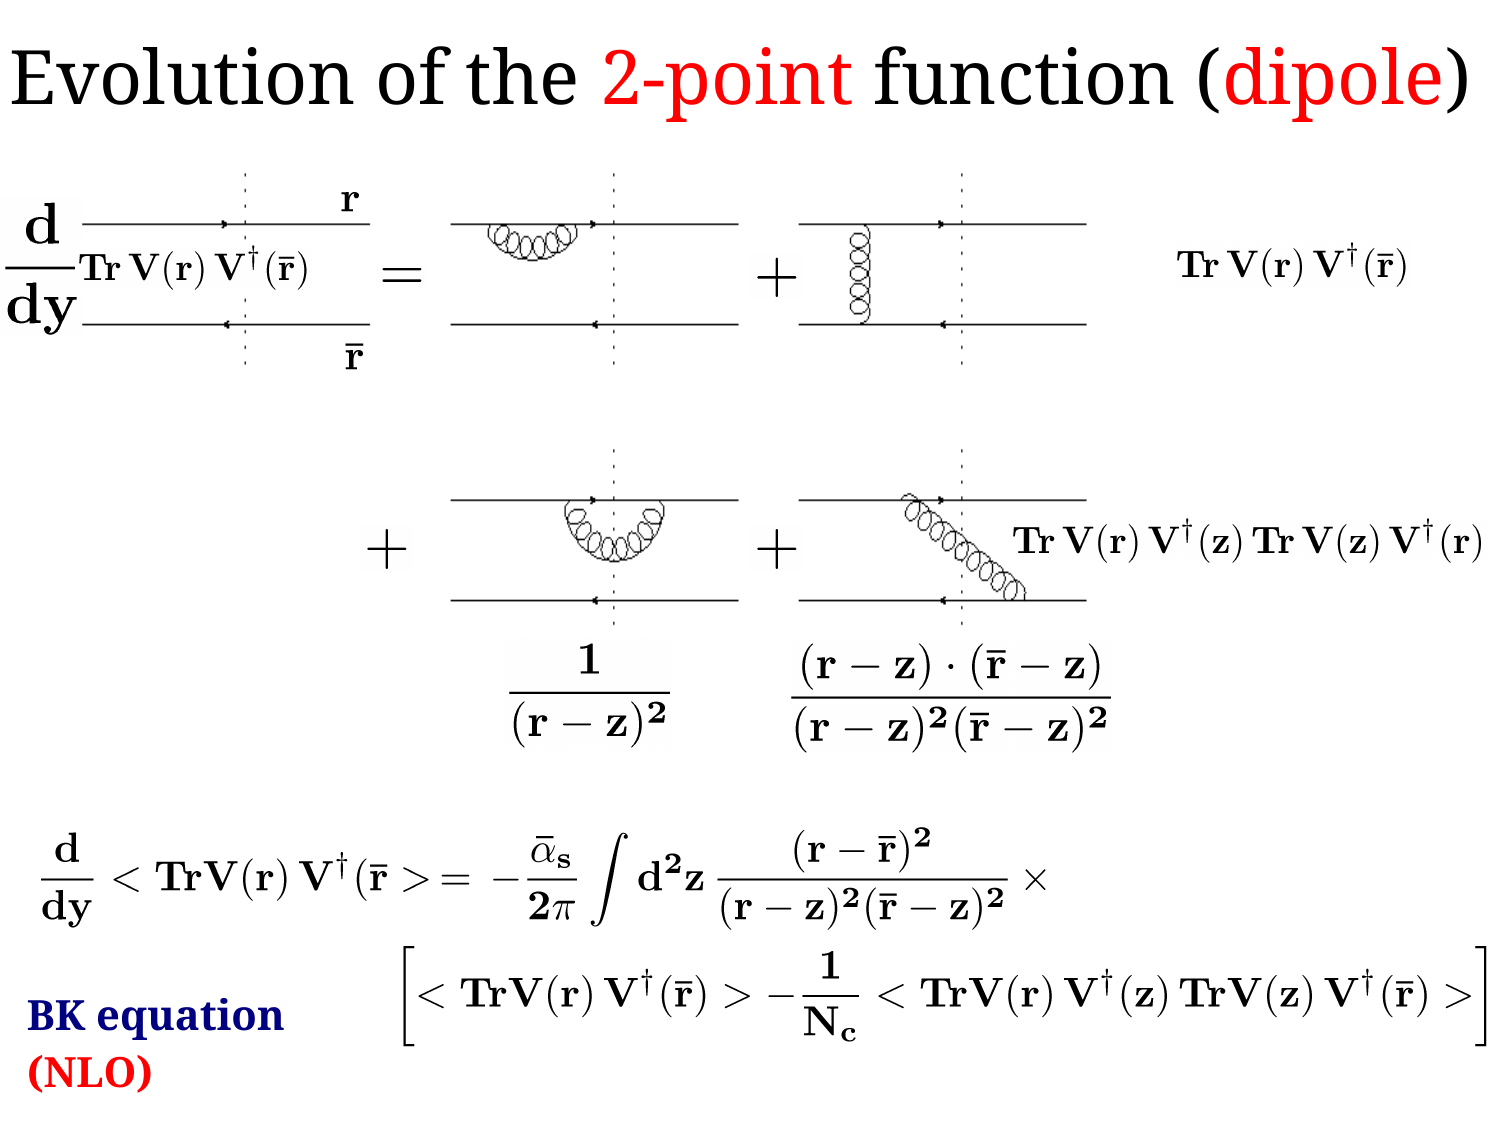

# Evolution of the 2-point function (dipole)
BK equation (NLO)